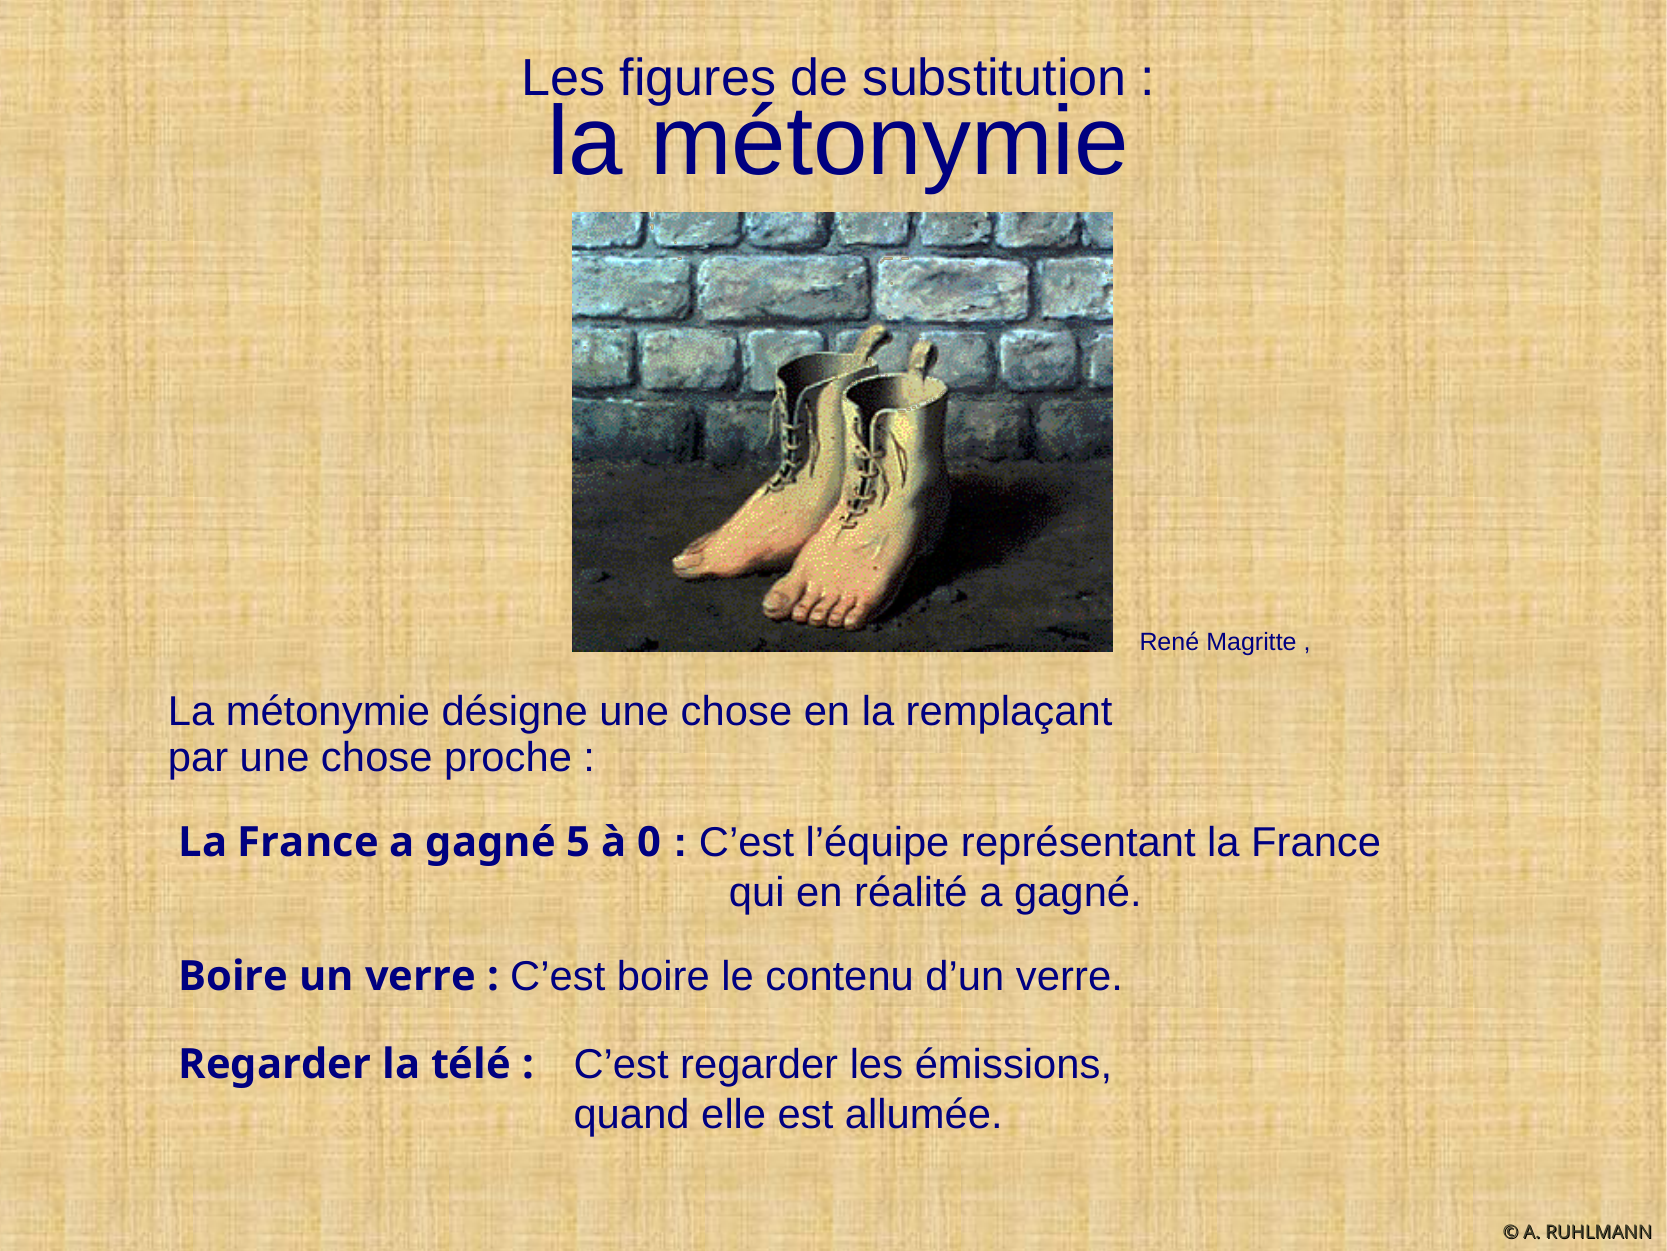

# Les figures de substitution : la métonymie
René Magritte ,
La métonymie désigne une chose en la remplaçant
par une chose proche :
 La France a gagné 5 à 0 : C’est l’équipe représentant la France
		qui en réalité a gagné.
 Boire un verre : C’est boire le contenu d’un verre.
 Regarder la télé :	C’est regarder les émissions,
	quand elle est allumée.
© A. RUHLMANN